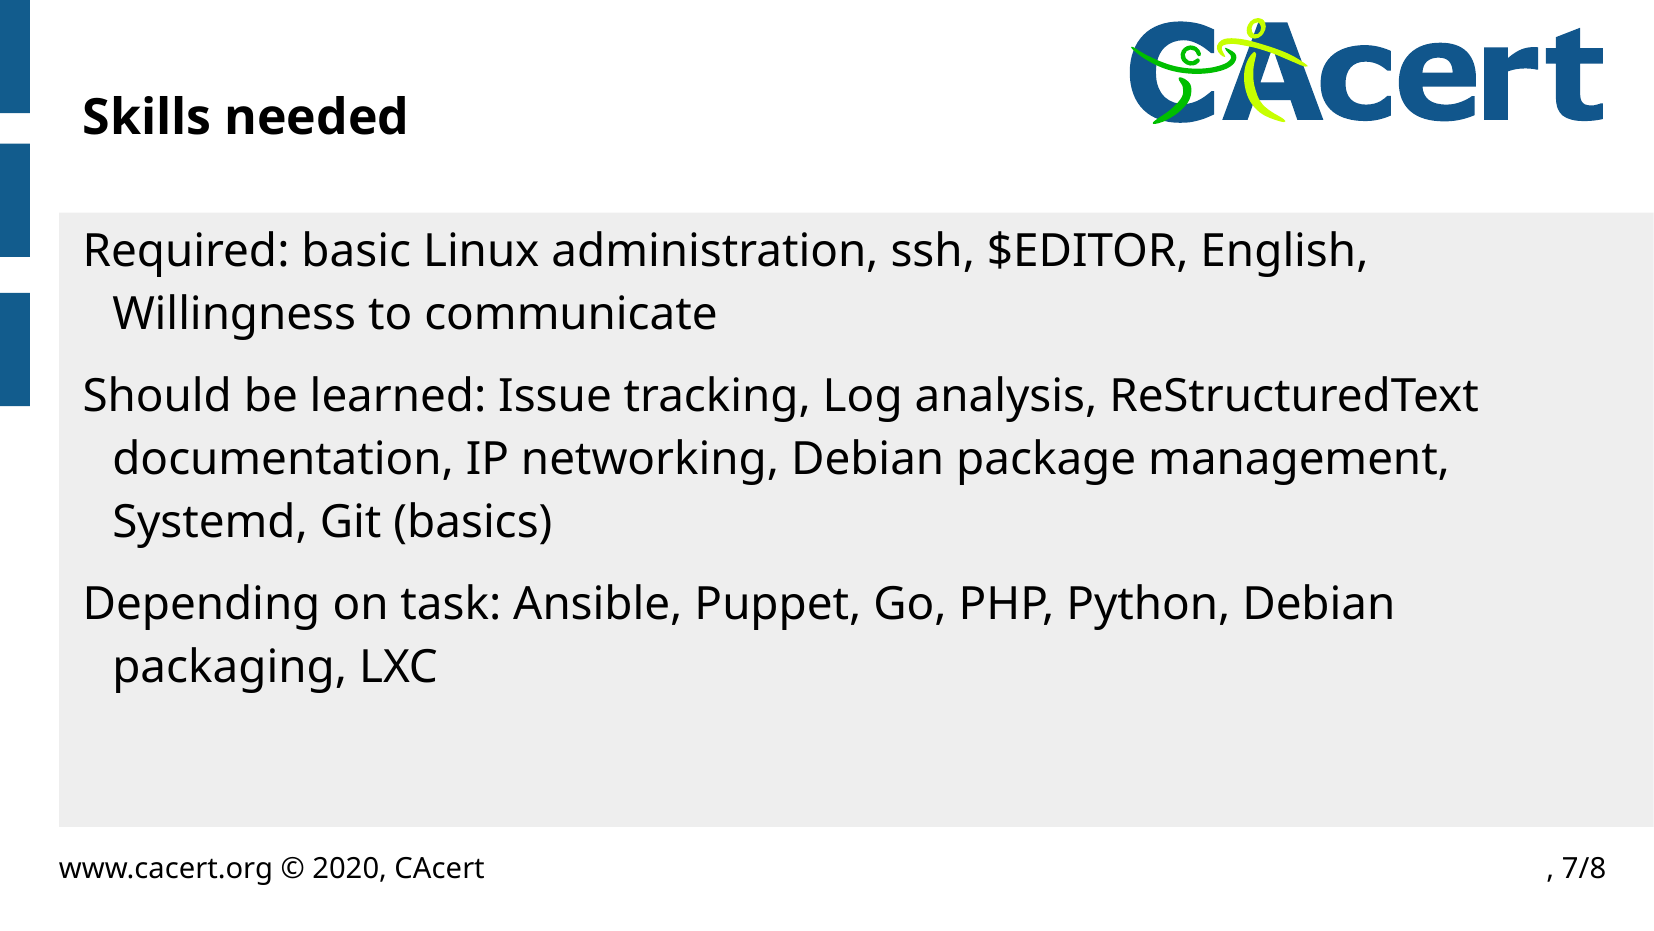

# Skills needed
Required: basic Linux administration, ssh, $EDITOR, English, Willingness to communicate
Should be learned: Issue tracking, Log analysis, ReStructuredText documentation, IP networking, Debian package management, Systemd, Git (basics)
Depending on task: Ansible, Puppet, Go, PHP, Python, Debian packaging, LXC
7